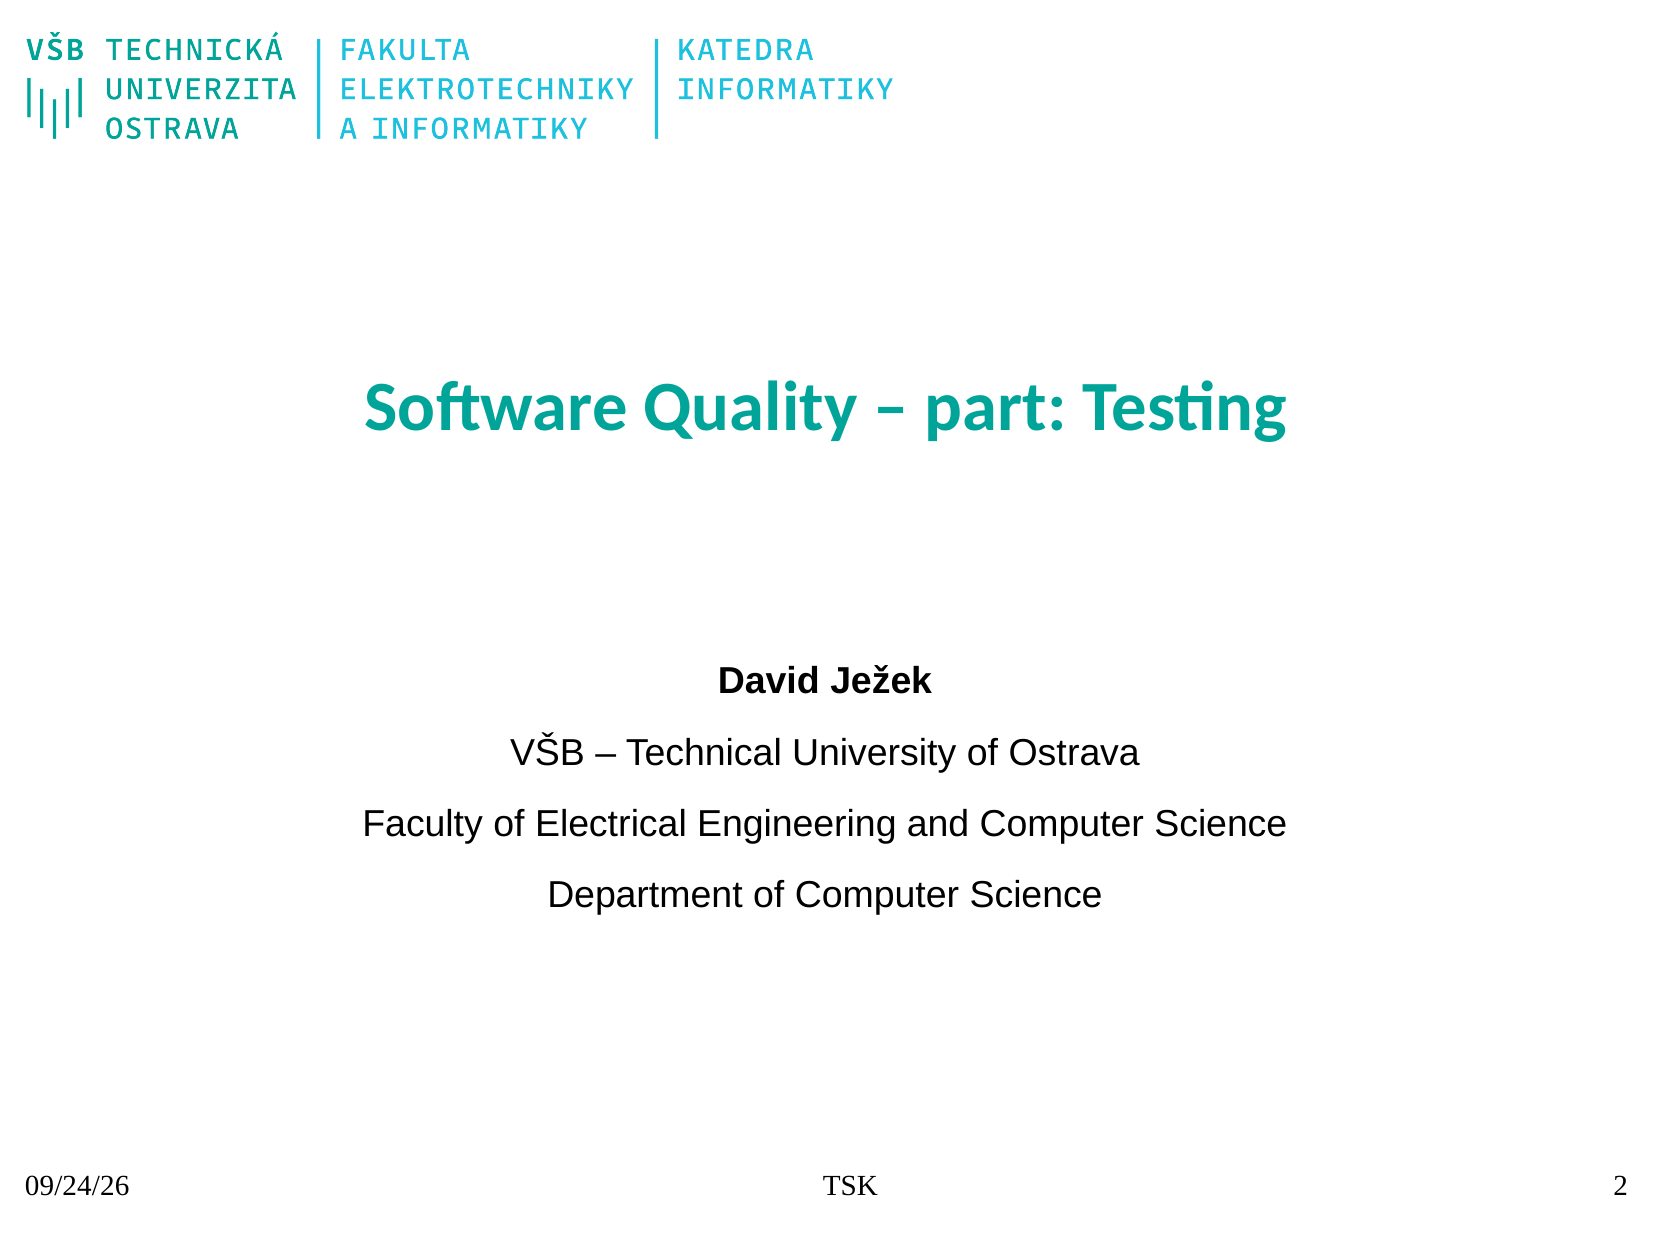

# Software Quality – part: Testing
David Ježek
VŠB – Technical University of Ostrava
Faculty of Electrical Engineering and Computer Science
Department of Computer Science
TSK
2